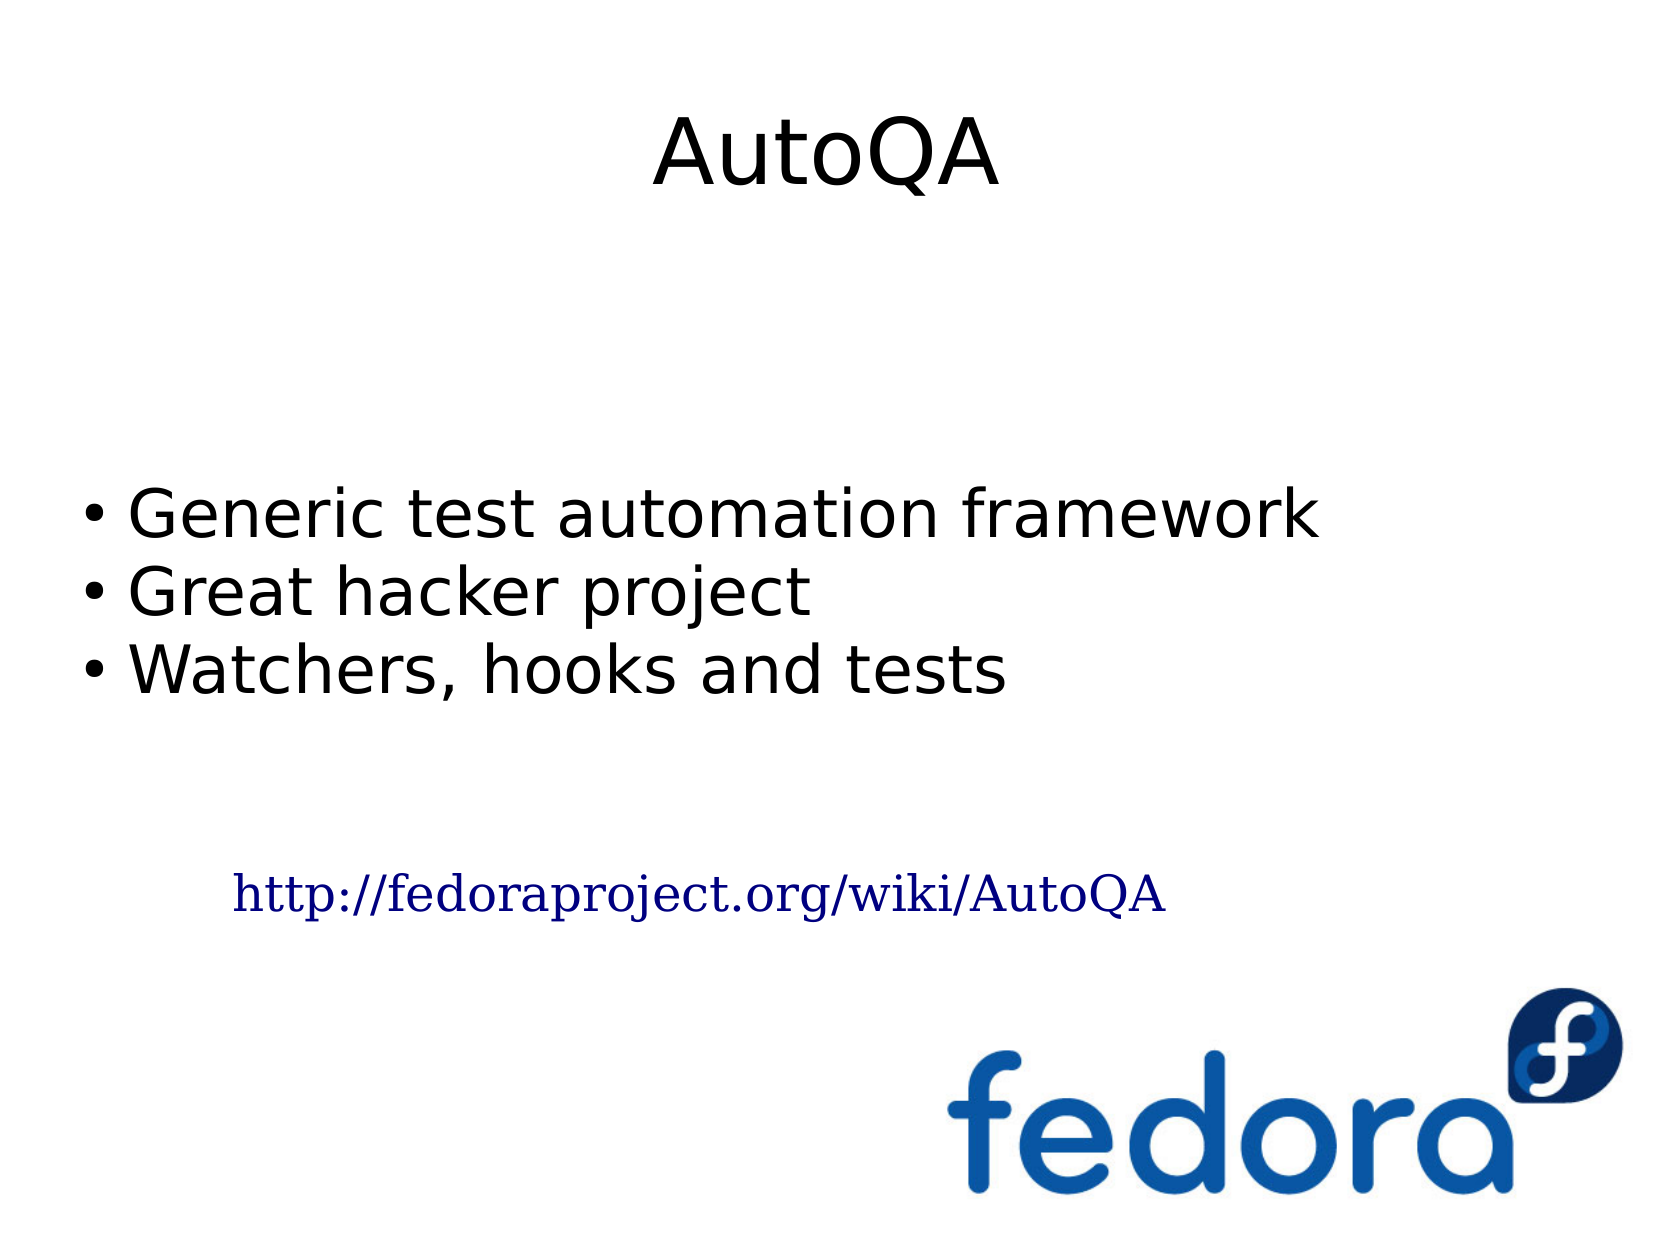

# AutoQA
 Generic test automation framework
 Great hacker project
 Watchers, hooks and tests
		http://fedoraproject.org/wiki/AutoQA